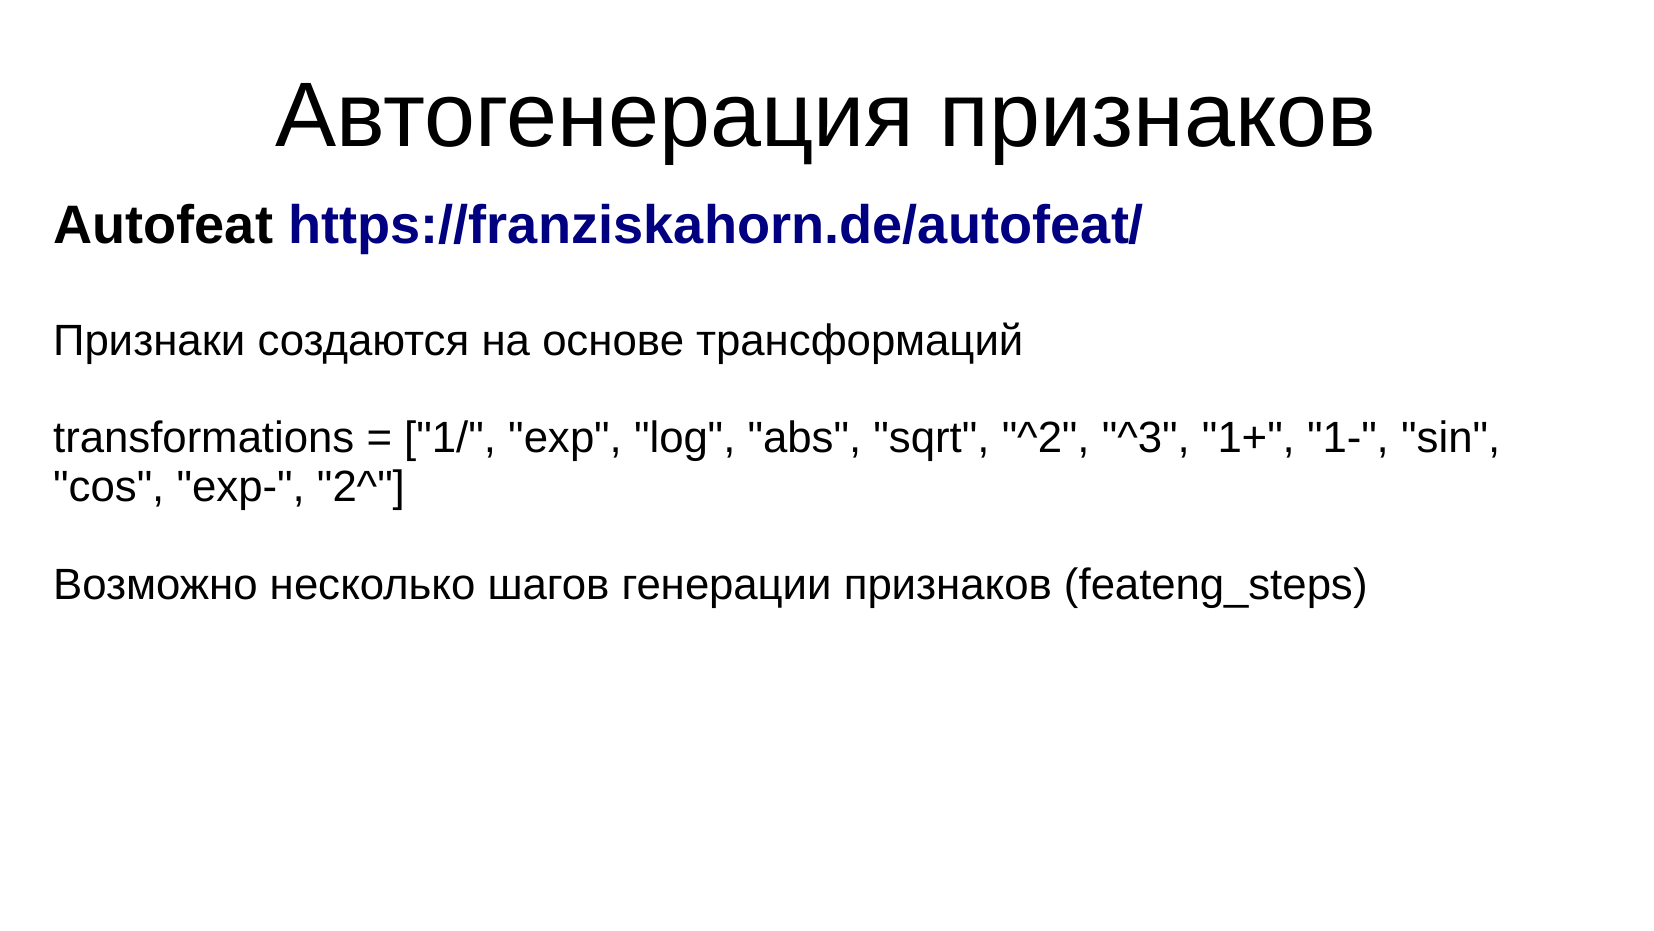

# Автогенерация признаков
Autofeat https://franziskahorn.de/autofeat/
Признаки создаются на основе трансформаций
transformations = ["1/", "exp", "log", "abs", "sqrt", "^2", "^3", "1+", "1-", "sin", "cos", "exp-", "2^"]
Возможно несколько шагов генерации признаков (feateng_steps)